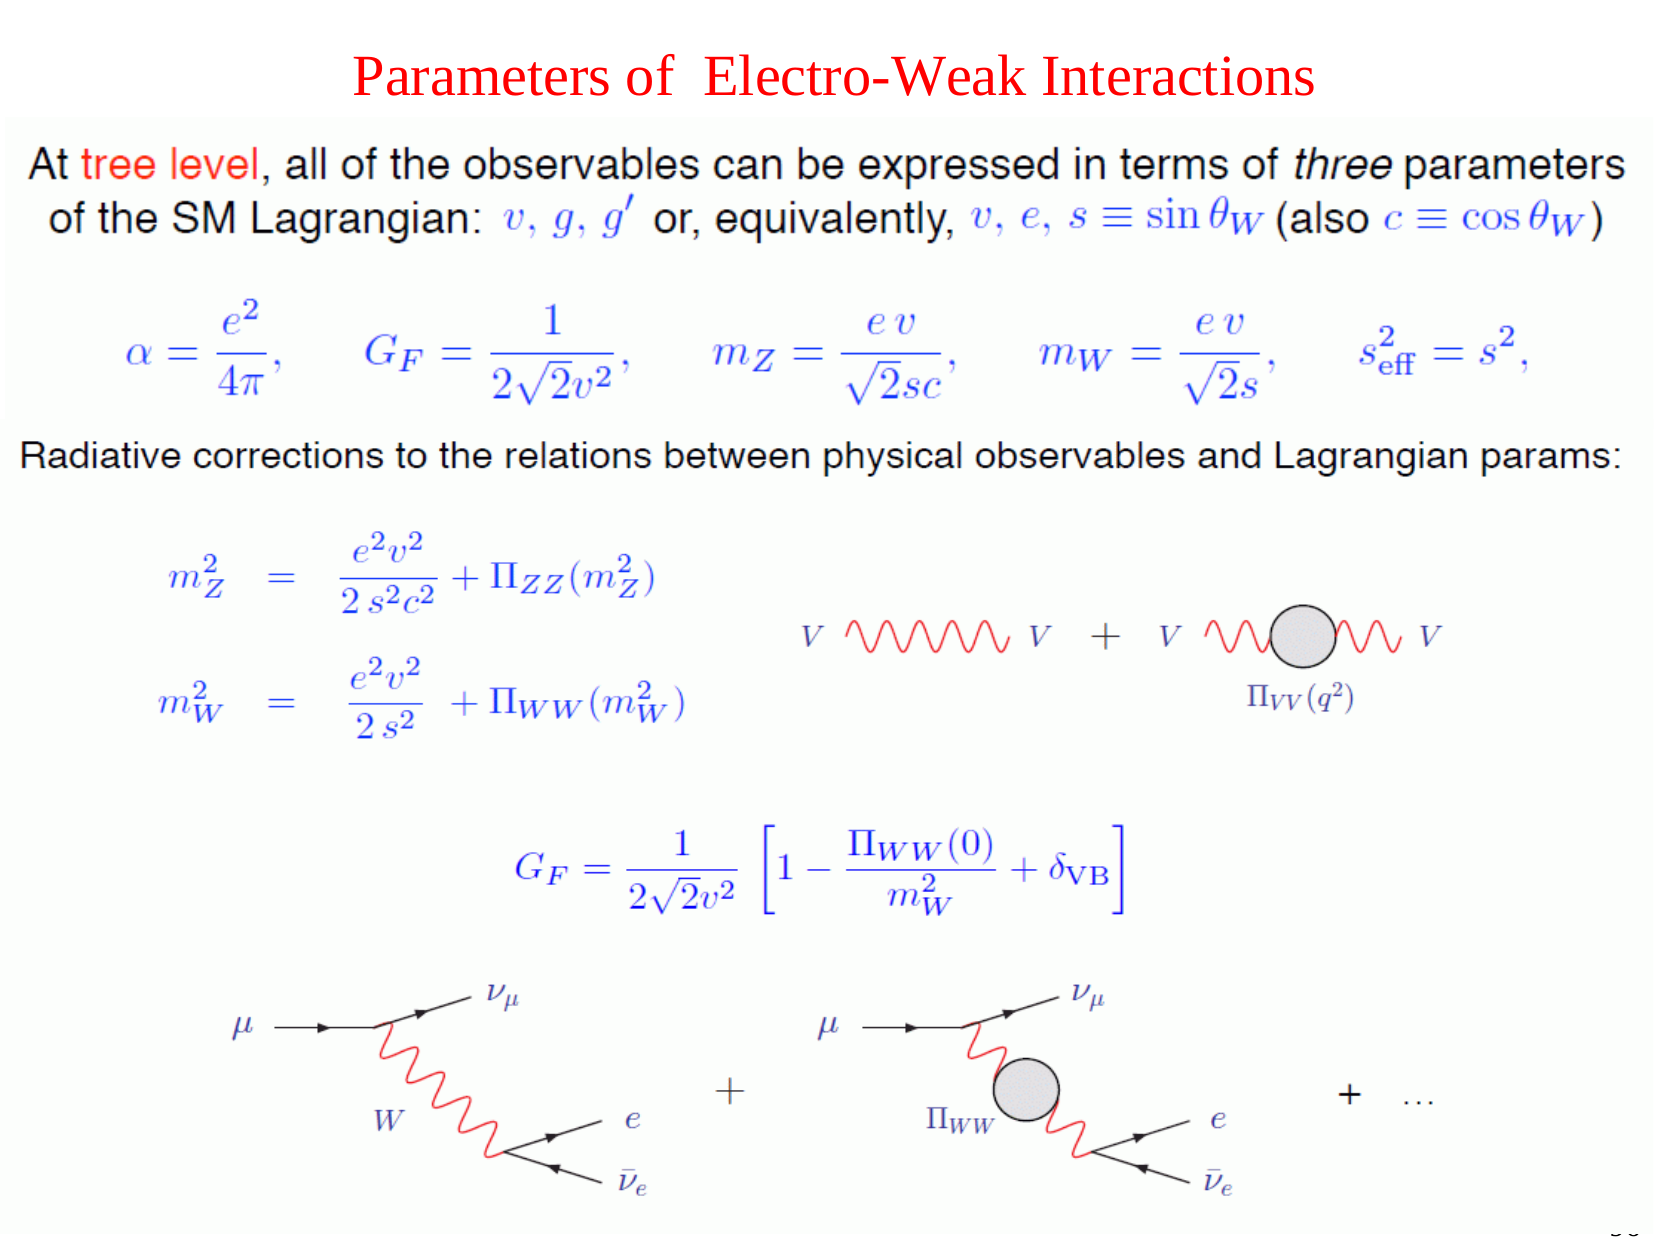

# Parameters of Electro-Weak Interactions
A. V. Kotwal, SLAC, 4/11/22